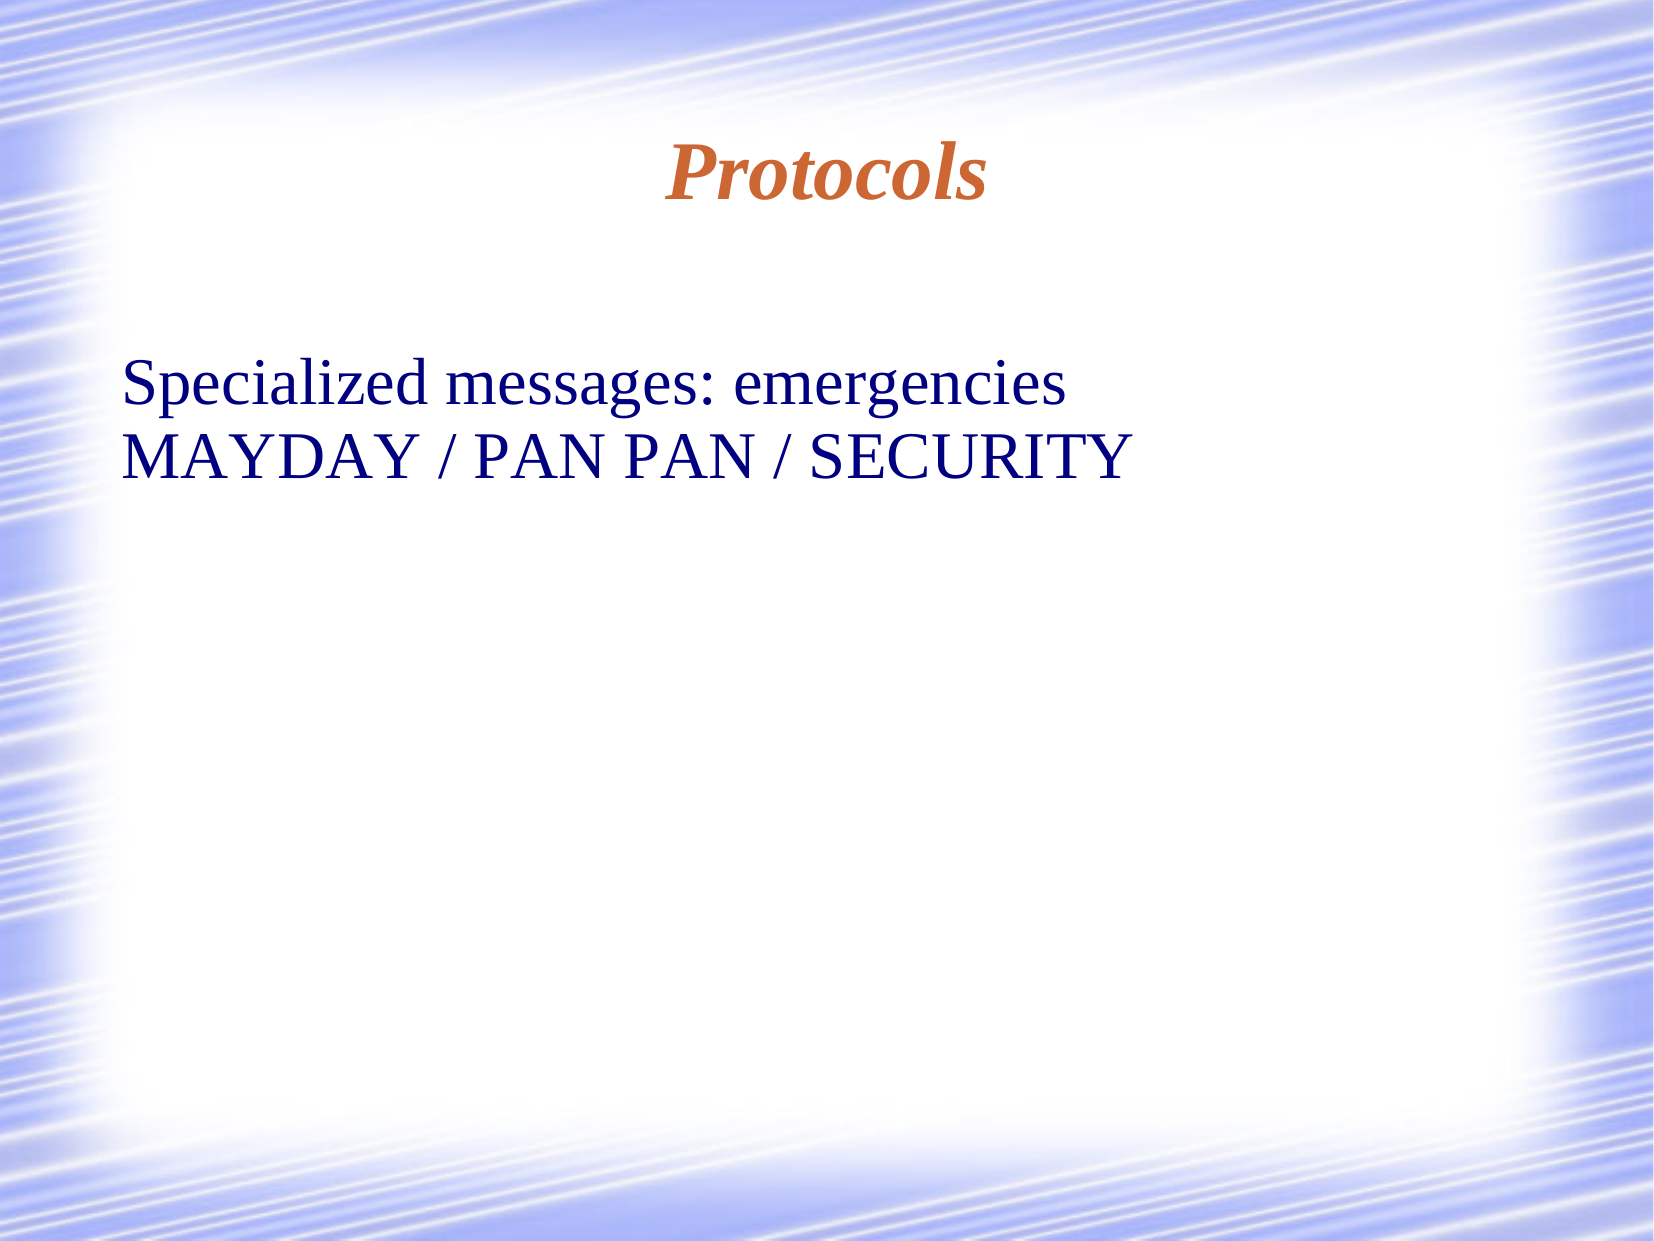

# Protocols
Specialized messages: emergencies
MAYDAY / PAN PAN / SECURITY